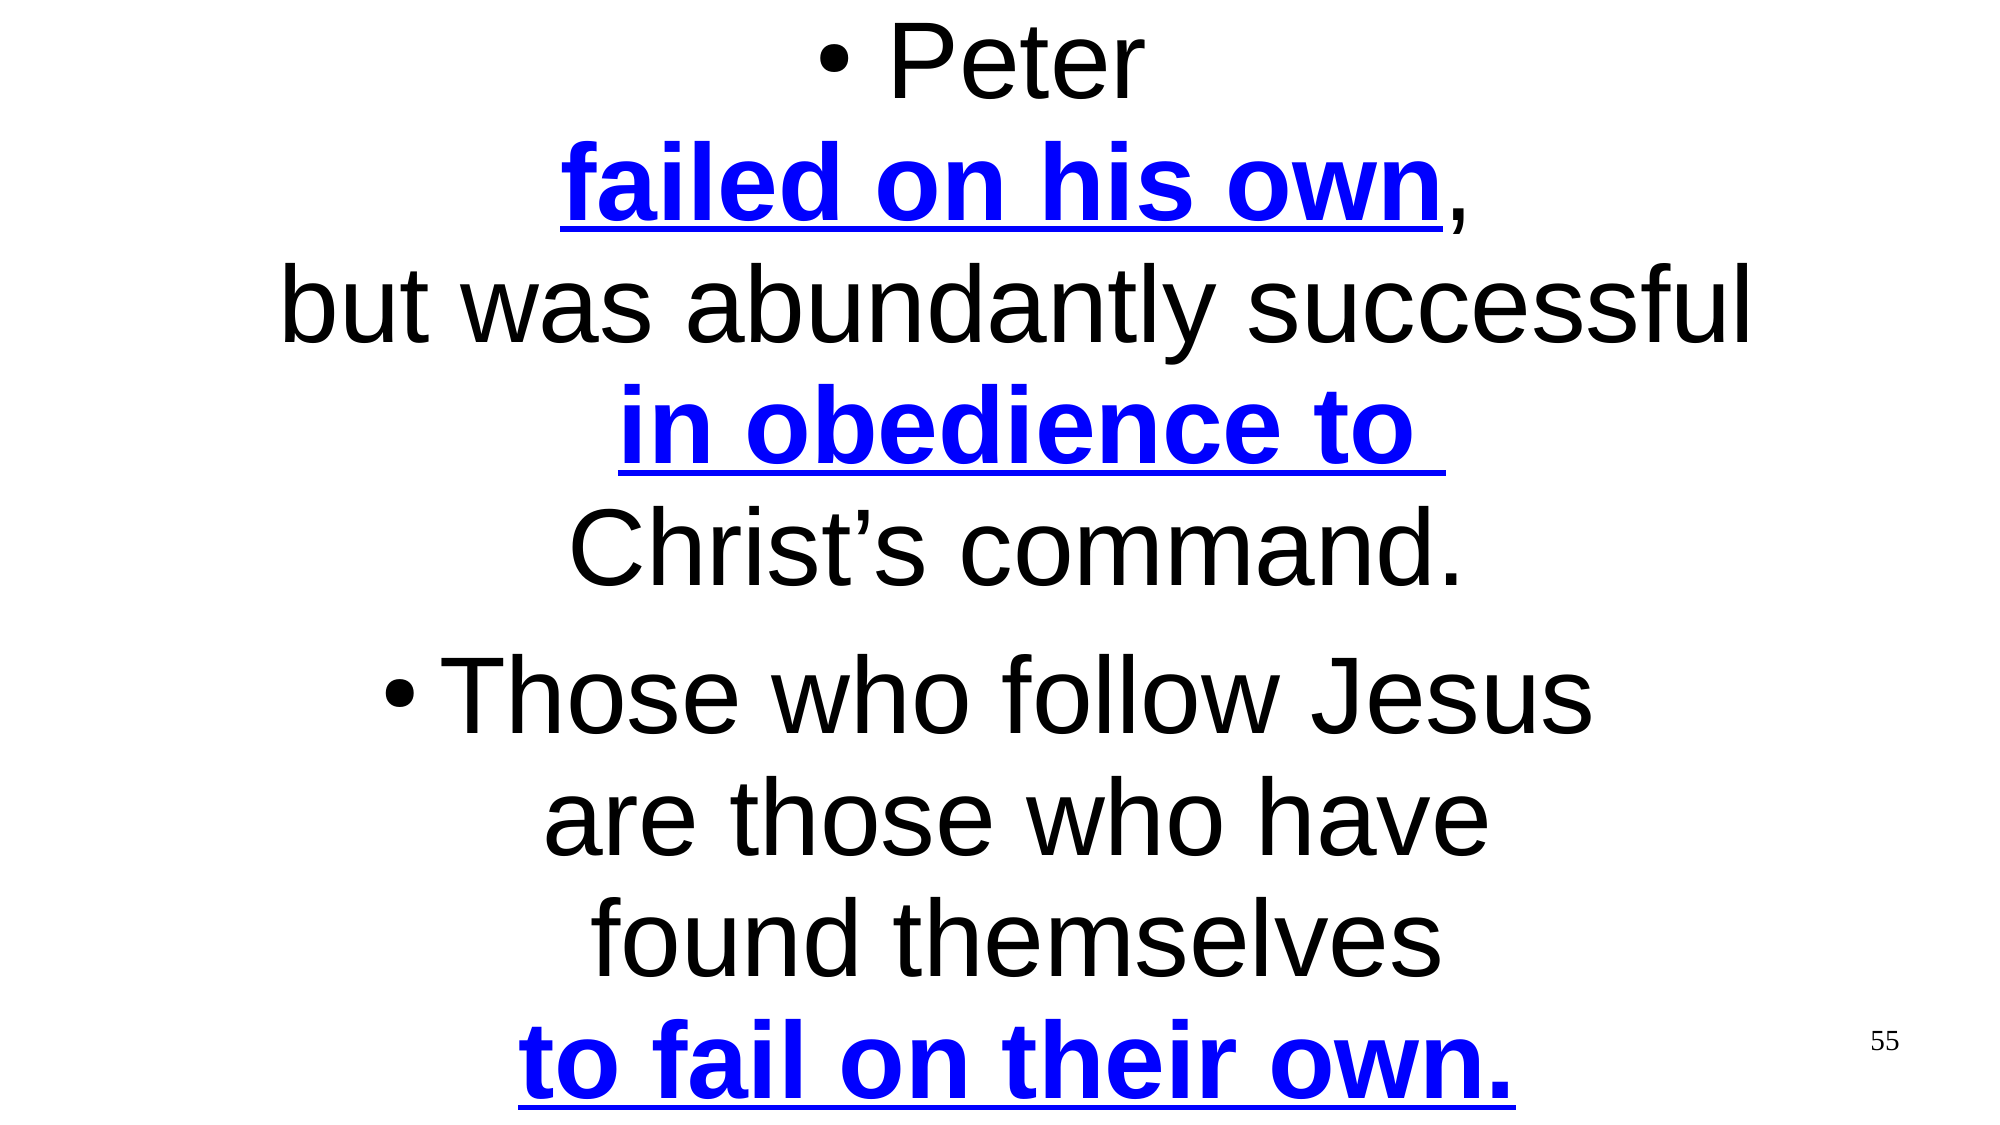

# Peter failed on his own, but was abundantly successful in obedience to Christ’s command.
Those who follow Jesus
are those who have
found themselves
to fail on their own.
55